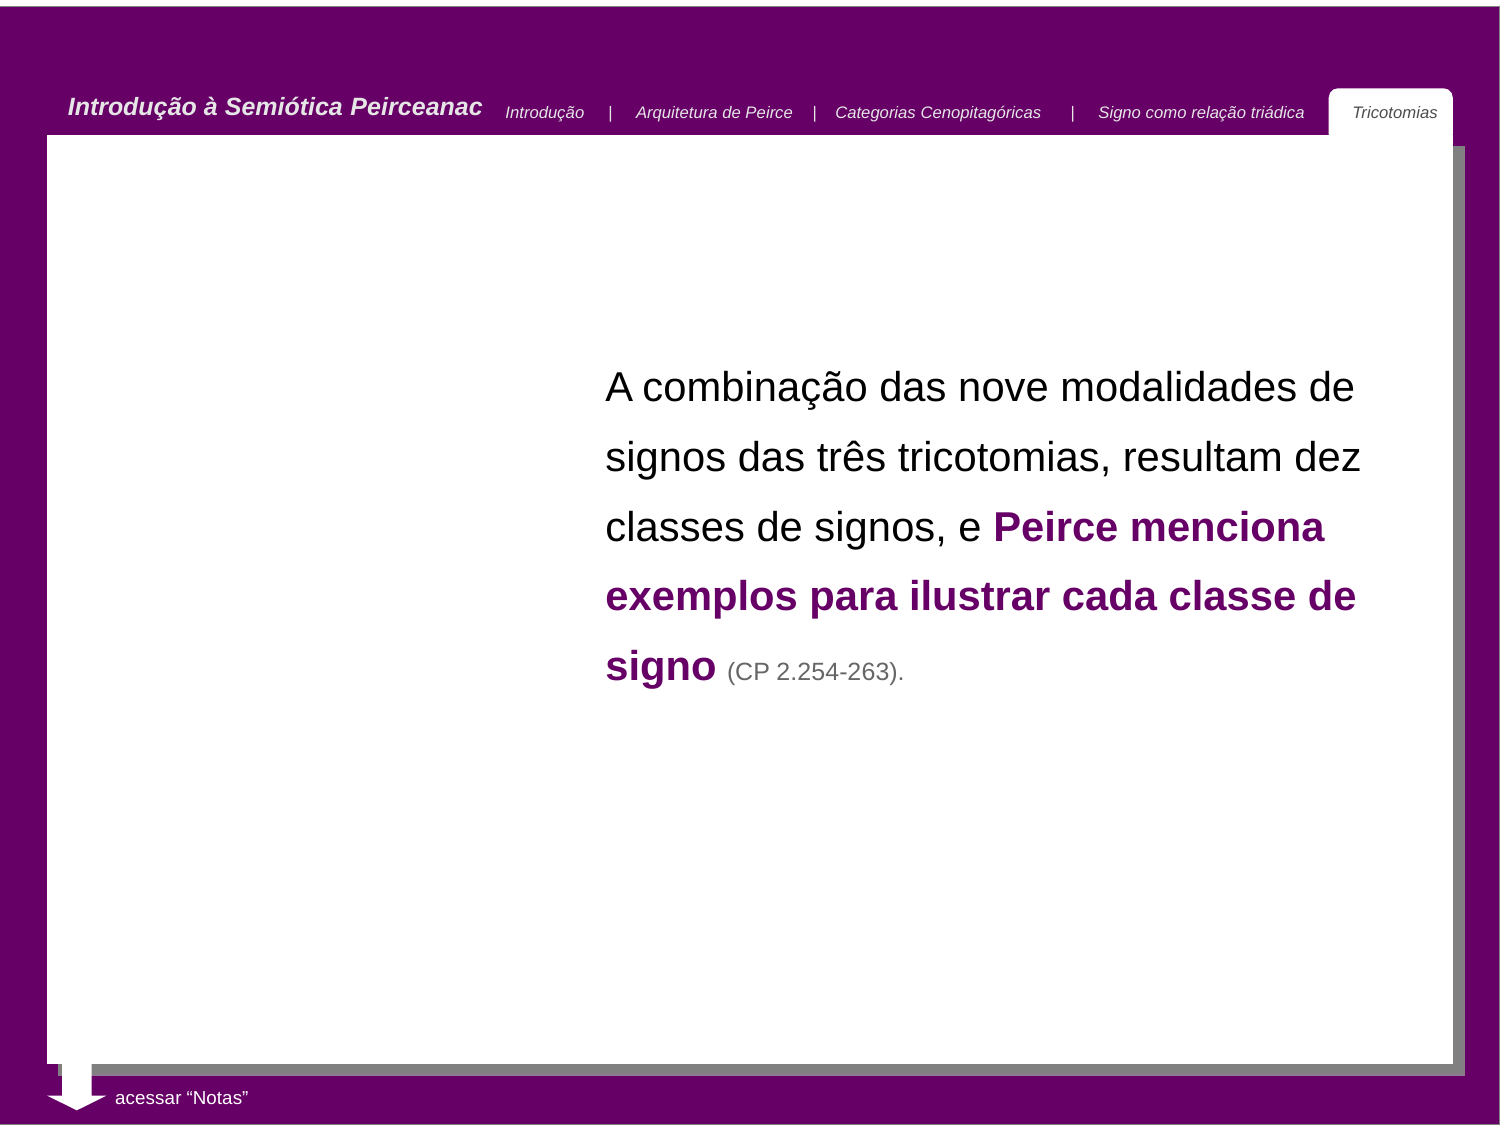

A combinação das nove modalidades de signos das três tricotomias, resultam dez classes de signos, e Peirce menciona exemplos para ilustrar cada classe de signo (CP 2.254-263).
acessar “Notas”